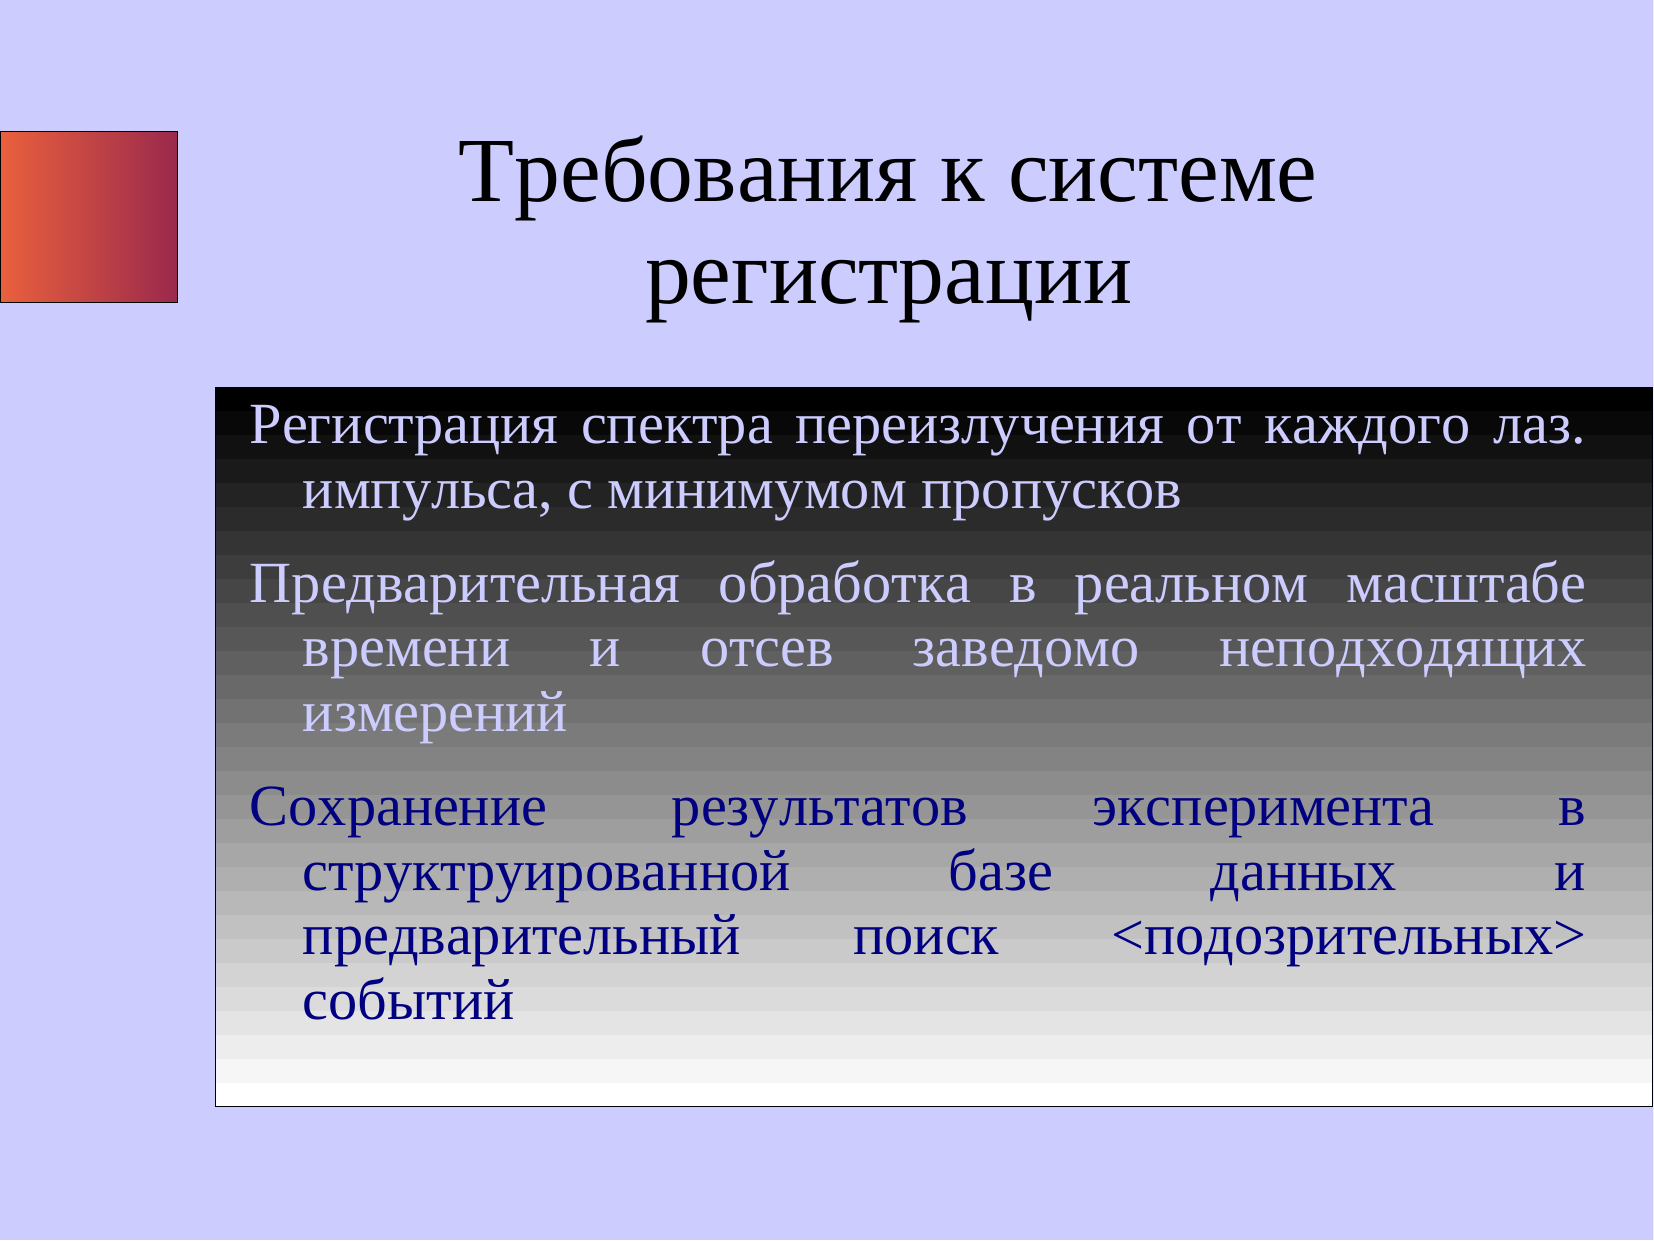

# Требования к системе регистрации
Регистрация спектра переизлучения от каждого лаз. импульса, с минимумом пропусков
Предварительная обработка в реальном масштабе времени и отсев заведомо неподходящих измерений
Сохранение результатов эксперимента в структруированной базе данных и предварительный поиск <подозрительных> событий